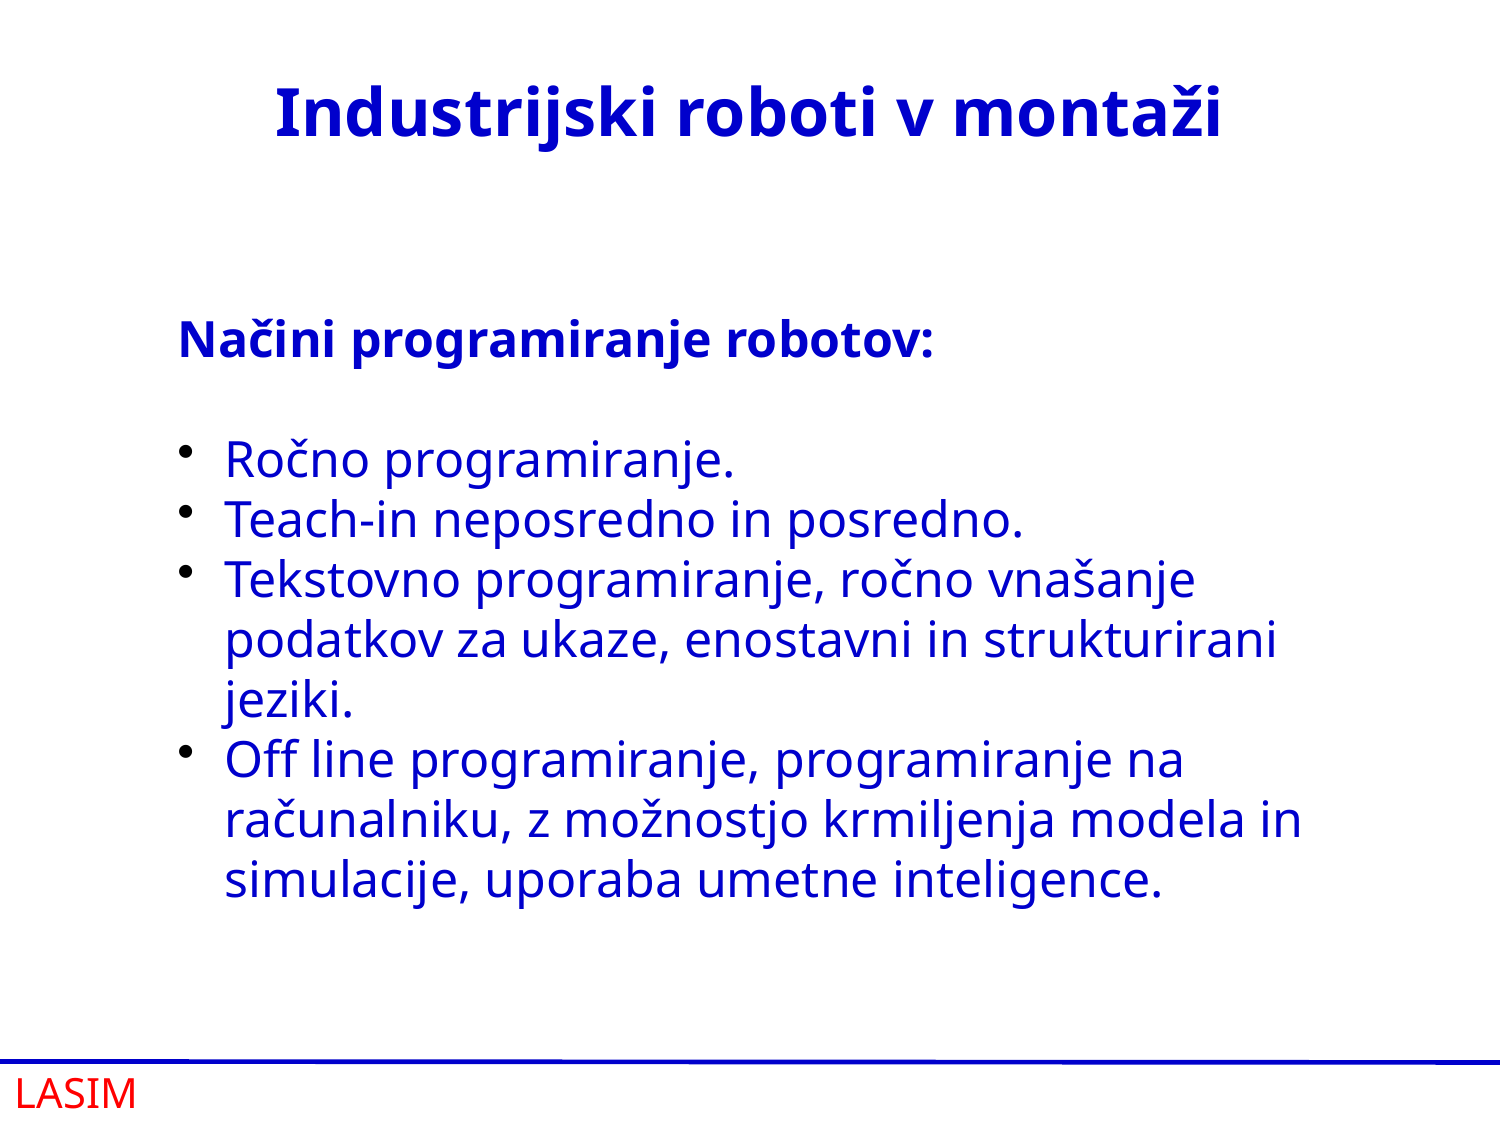

# Industrijski roboti v montaži
Načini programiranje robotov:
Ročno programiranje.
Teach-in neposredno in posredno.
Tekstovno programiranje, ročno vnašanje podatkov za ukaze, enostavni in strukturirani jeziki.
Off line programiranje, programiranje na računalniku, z možnostjo krmiljenja modela in simulacije, uporaba umetne inteligence.